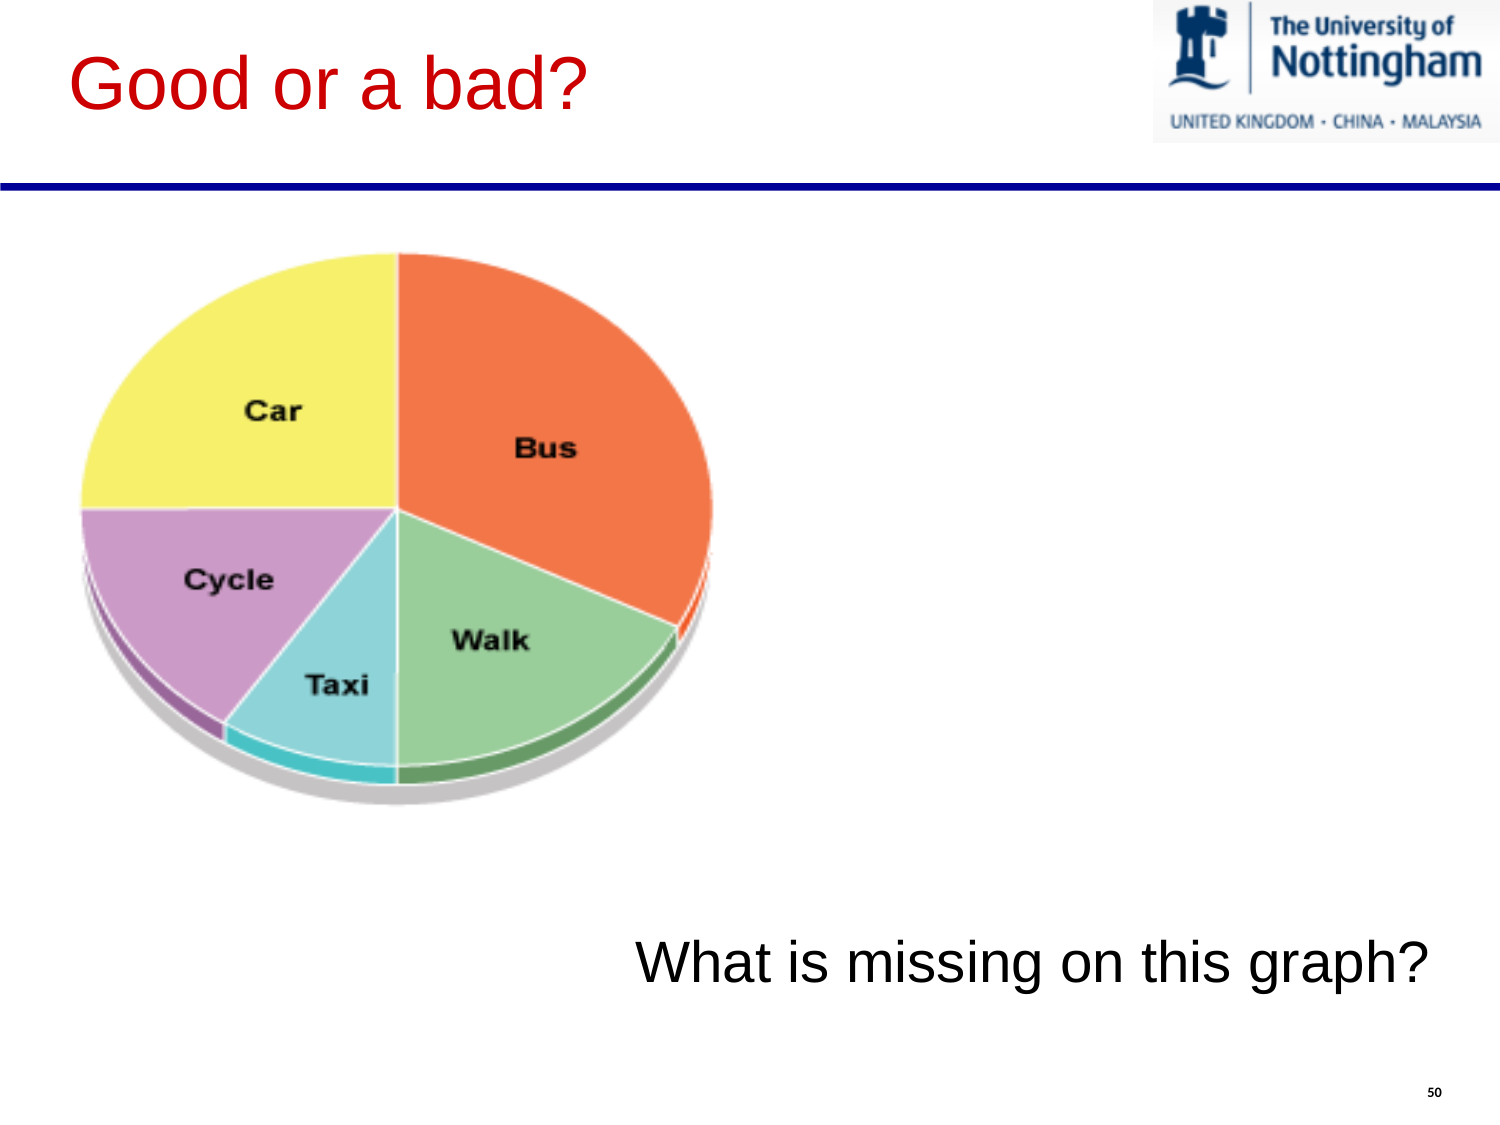

Good or a bad?
What is missing on this graph?